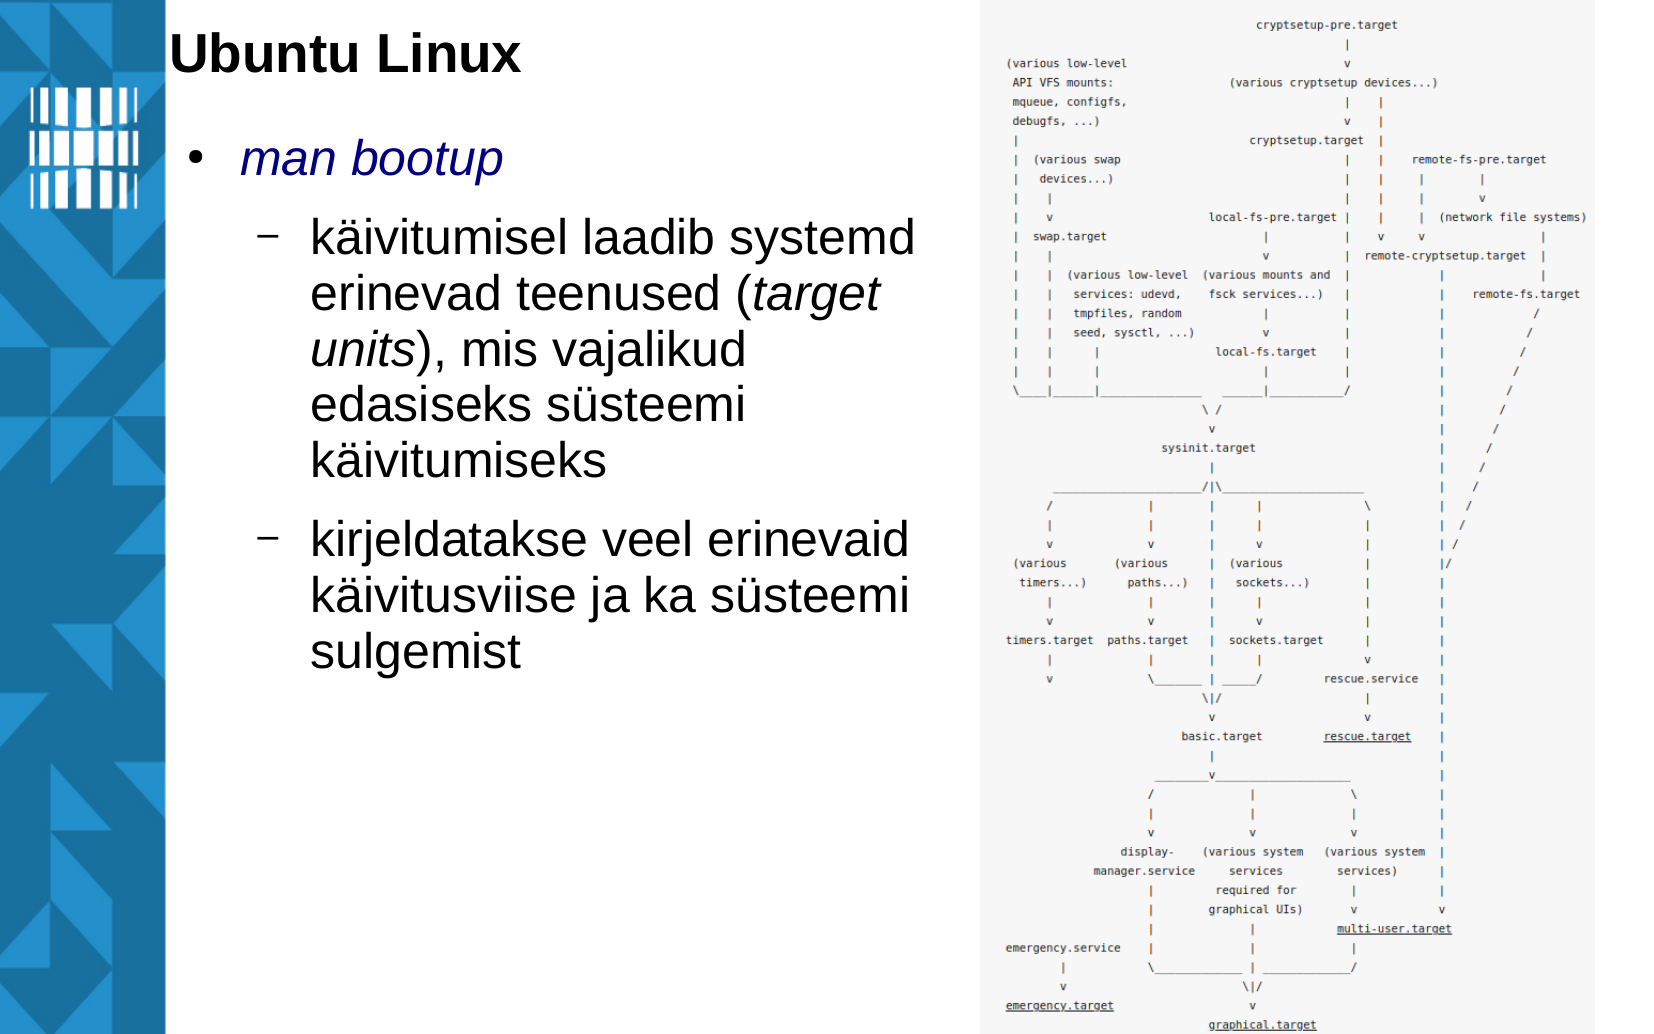

# Ubuntu Linux
man bootup
käivitumisel laadib systemd erinevad teenused (target units), mis vajalikud edasiseks süsteemi käivitumiseks
kirjeldatakse veel erinevaid käivitusviise ja ka süsteemi sulgemist